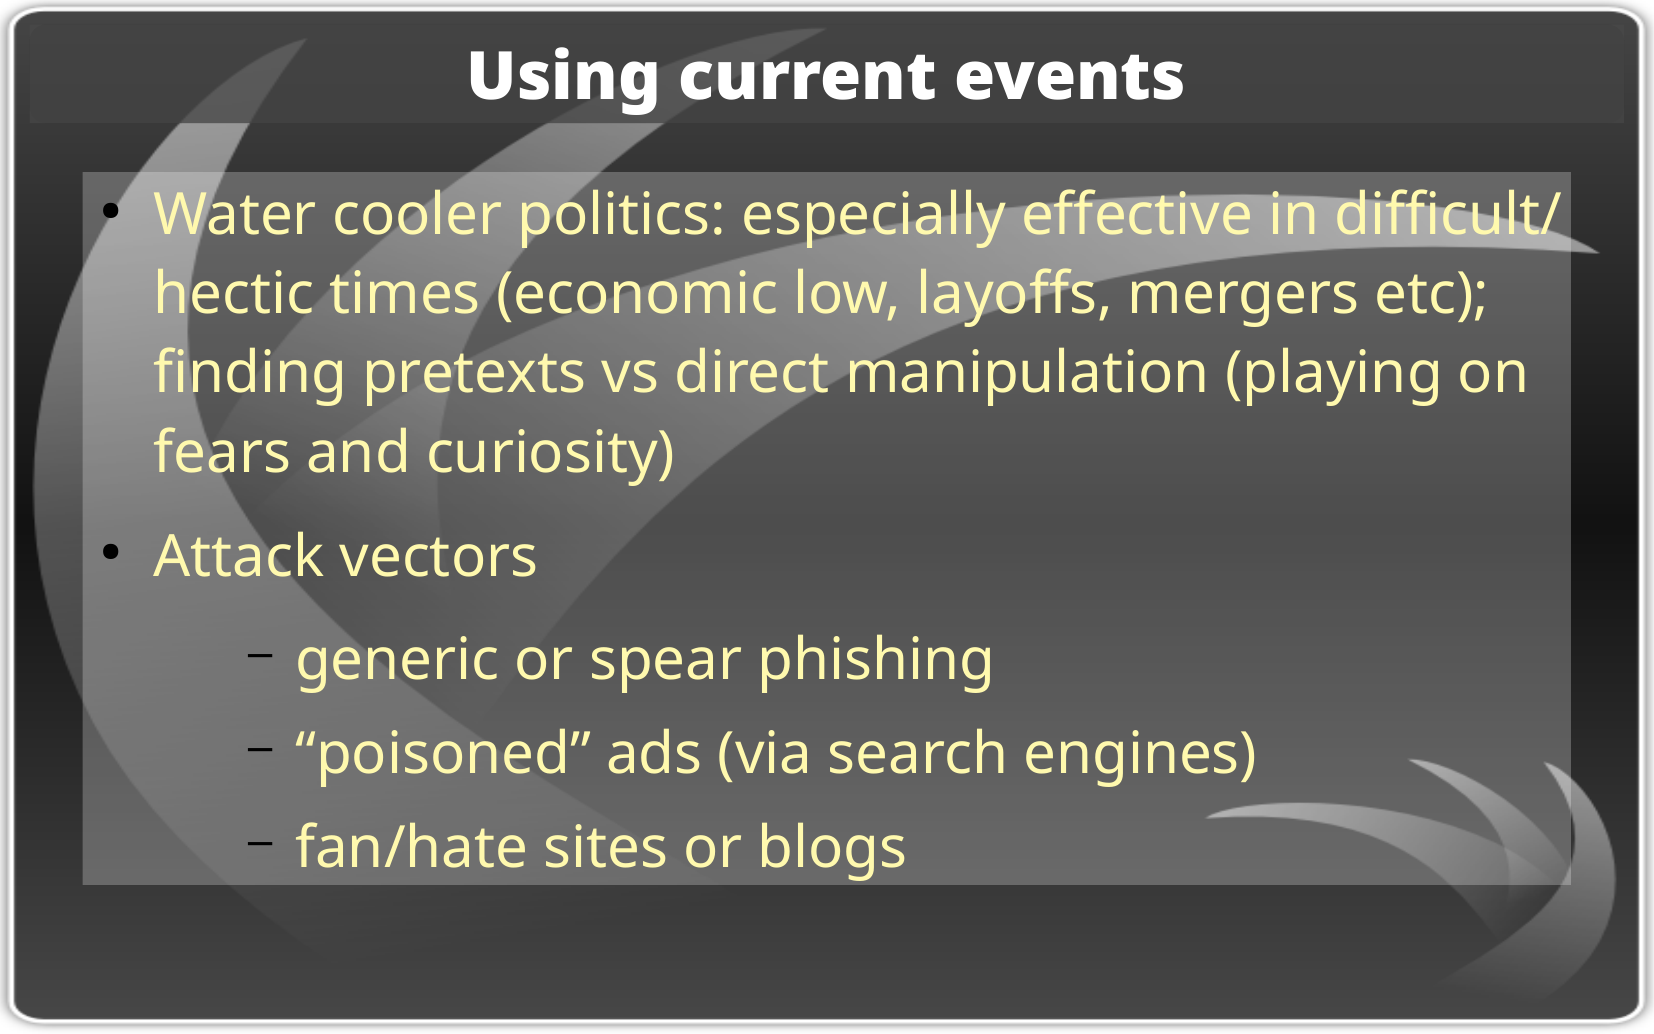

# Using current events
Water cooler politics: especially effective in difficult/ hectic times (economic low, layoffs, mergers etc); finding pretexts vs direct manipulation (playing on fears and curiosity)
Attack vectors
generic or spear phishing
“poisoned” ads (via search engines)
fan/hate sites or blogs